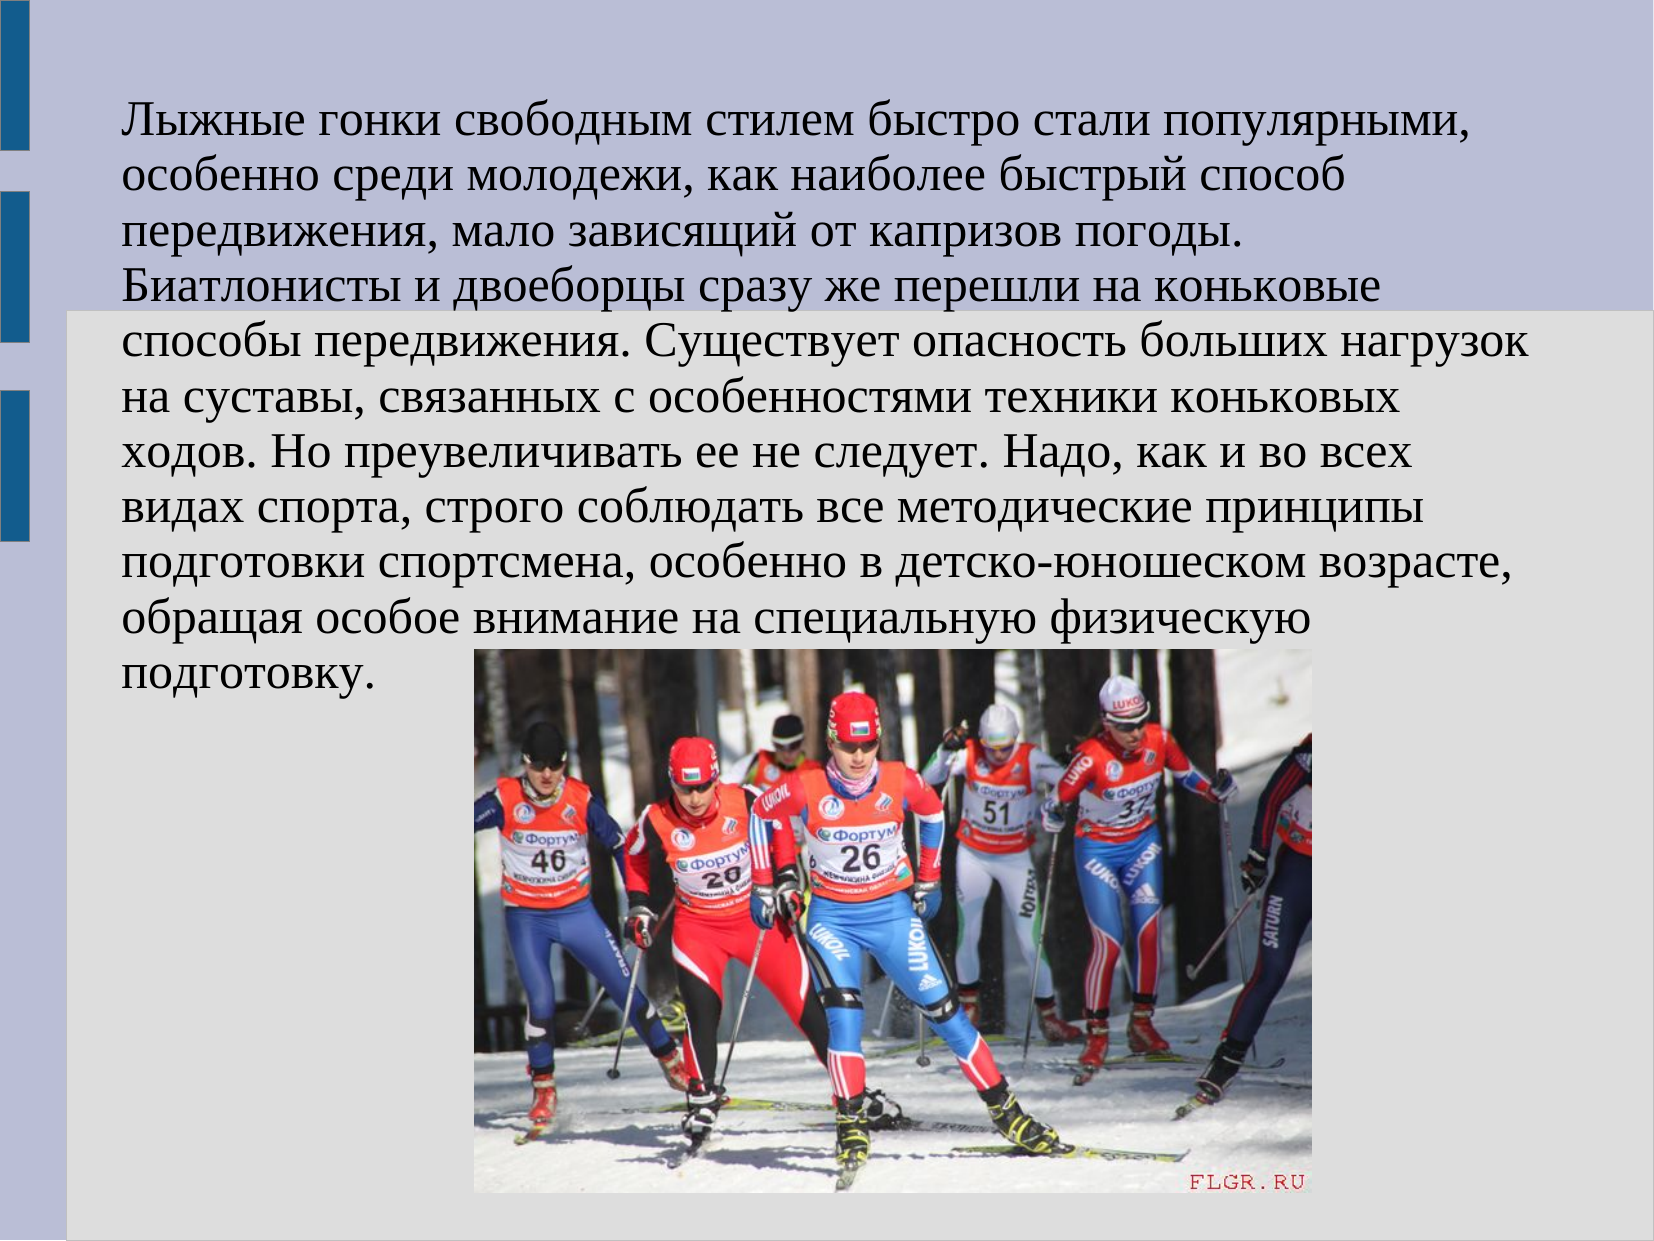

# Лыжные гонки свободным стилем быстро стали популярными, особенно среди молодежи, как наиболее быстрый способ передвижения, мало зависящий от капризов погоды.
Биатлонисты и двоеборцы сразу же перешли на коньковые способы передвижения. Существует опасность больших нагрузок на суставы, связанных с особенностями техники коньковых ходов. Но преувеличивать ее не следует. Надо, как и во всех видах спорта, строго соблюдать все методические принципы подготовки спортсмена, особенно в детско-юношеском возрасте, обращая особое внимание на специальную физическую подготовку.